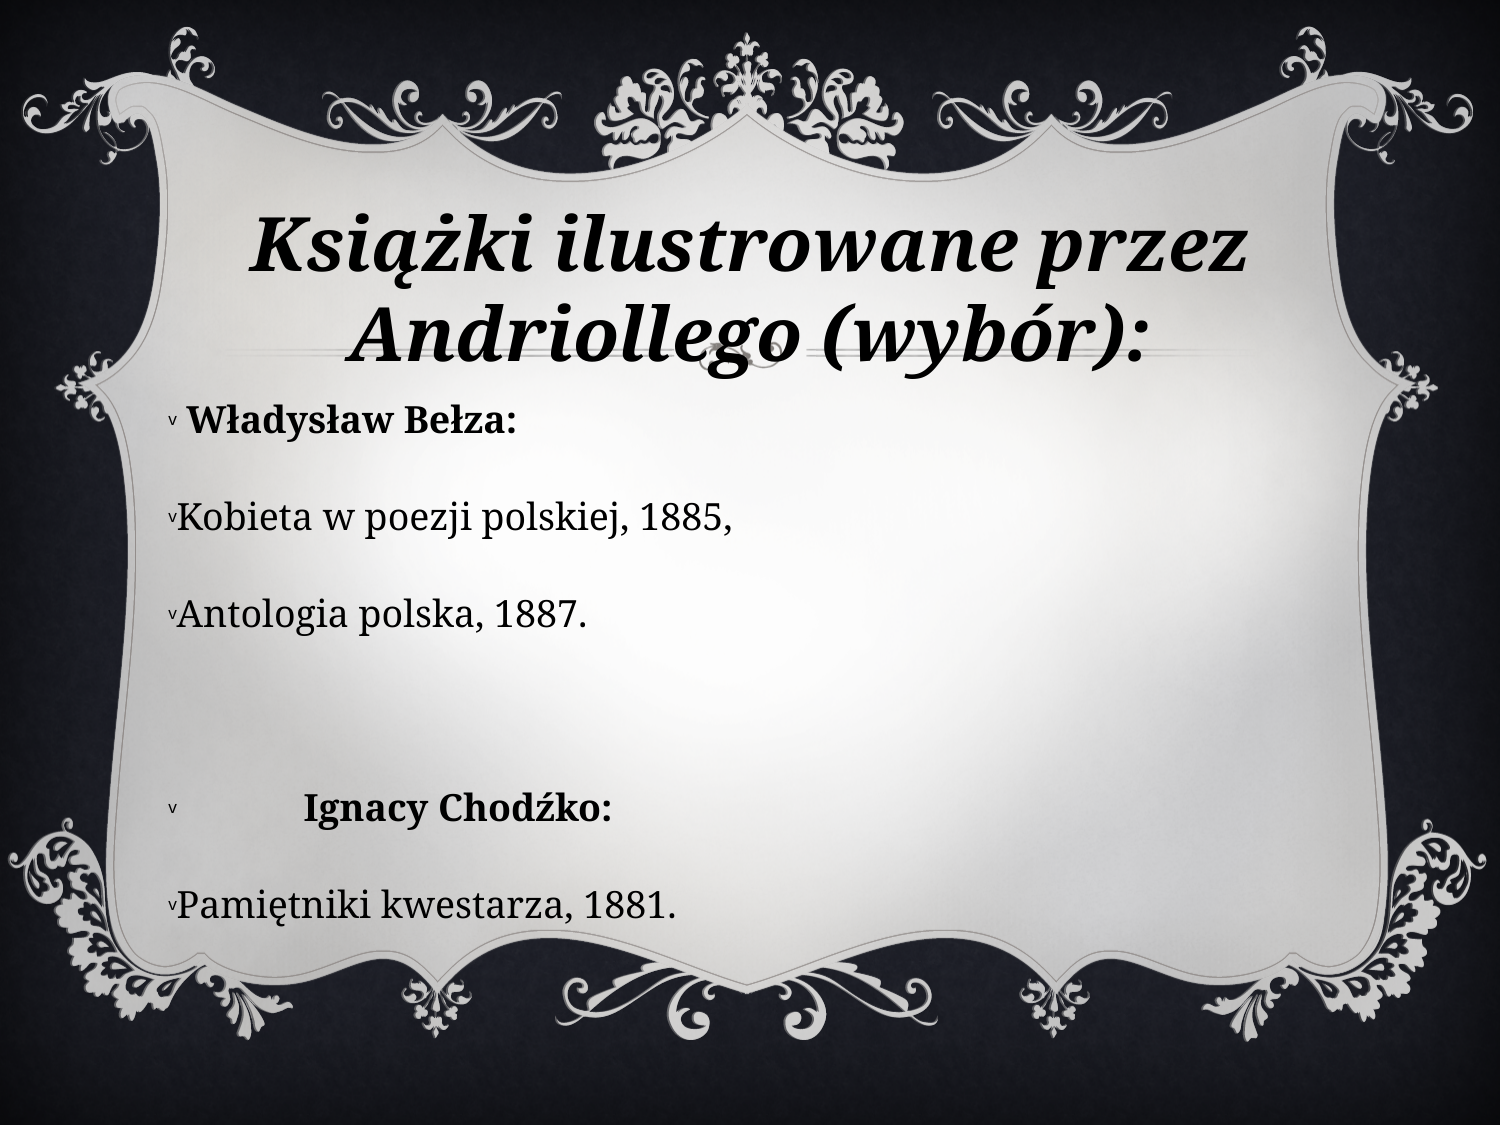

# Książki ilustrowane przez Andriollego (wybór):
 Władysław Bełza:
Kobieta w poezji polskiej, 1885,
Antologia polska, 1887.
 Ignacy Chodźko:
Pamiętniki kwestarza, 1881.